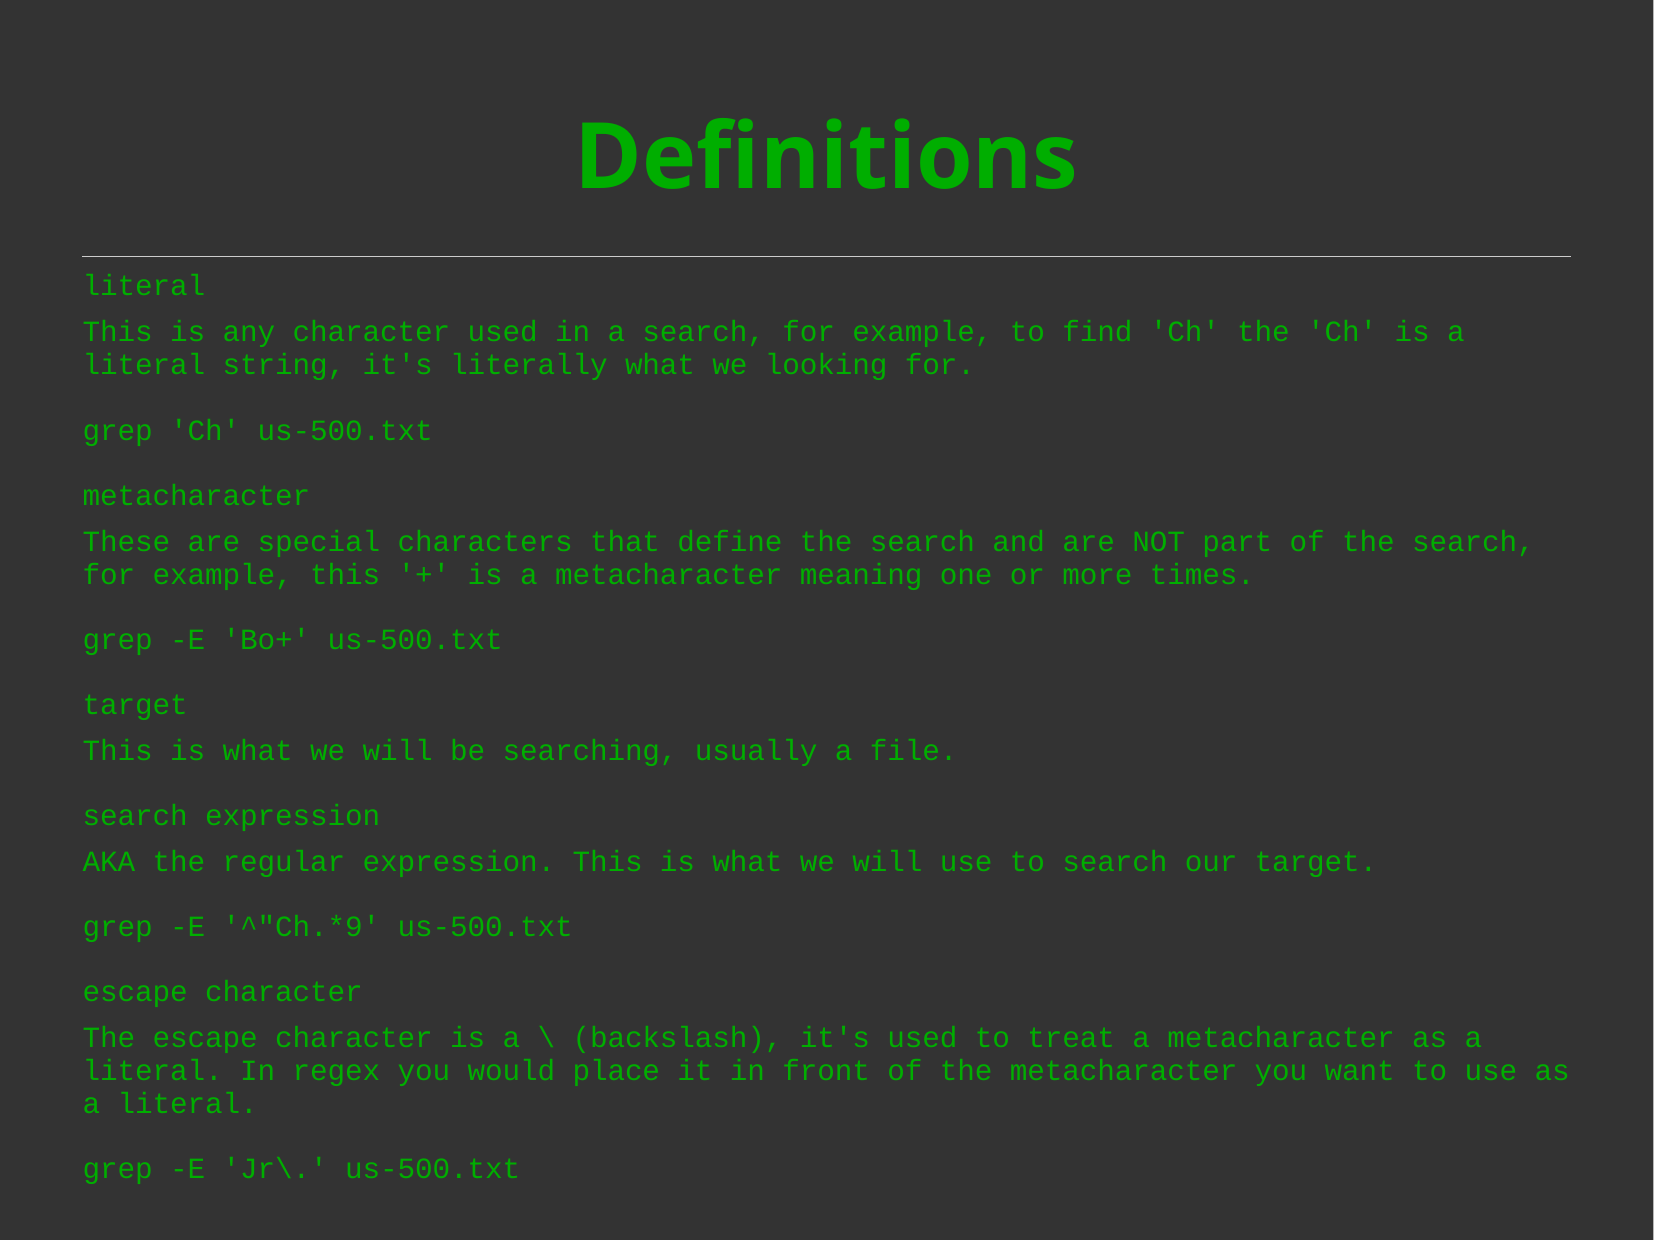

# Definitions
literal
This is any character used in a search, for example, to find 'Ch' the 'Ch' is a literal string, it's literally what we looking for.
grep 'Ch' us-500.txt
metacharacter
These are special characters that define the search and are NOT part of the search, for example, this '+' is a metacharacter meaning one or more times.
grep -E 'Bo+' us-500.txt
target
This is what we will be searching, usually a file.
search expression
AKA the regular expression. This is what we will use to search our target.
grep -E '^"Ch.*9' us-500.txt
escape character
The escape character is a \ (backslash), it's used to treat a metacharacter as a literal. In regex you would place it in front of the metacharacter you want to use as a literal.
grep -E 'Jr\.' us-500.txt